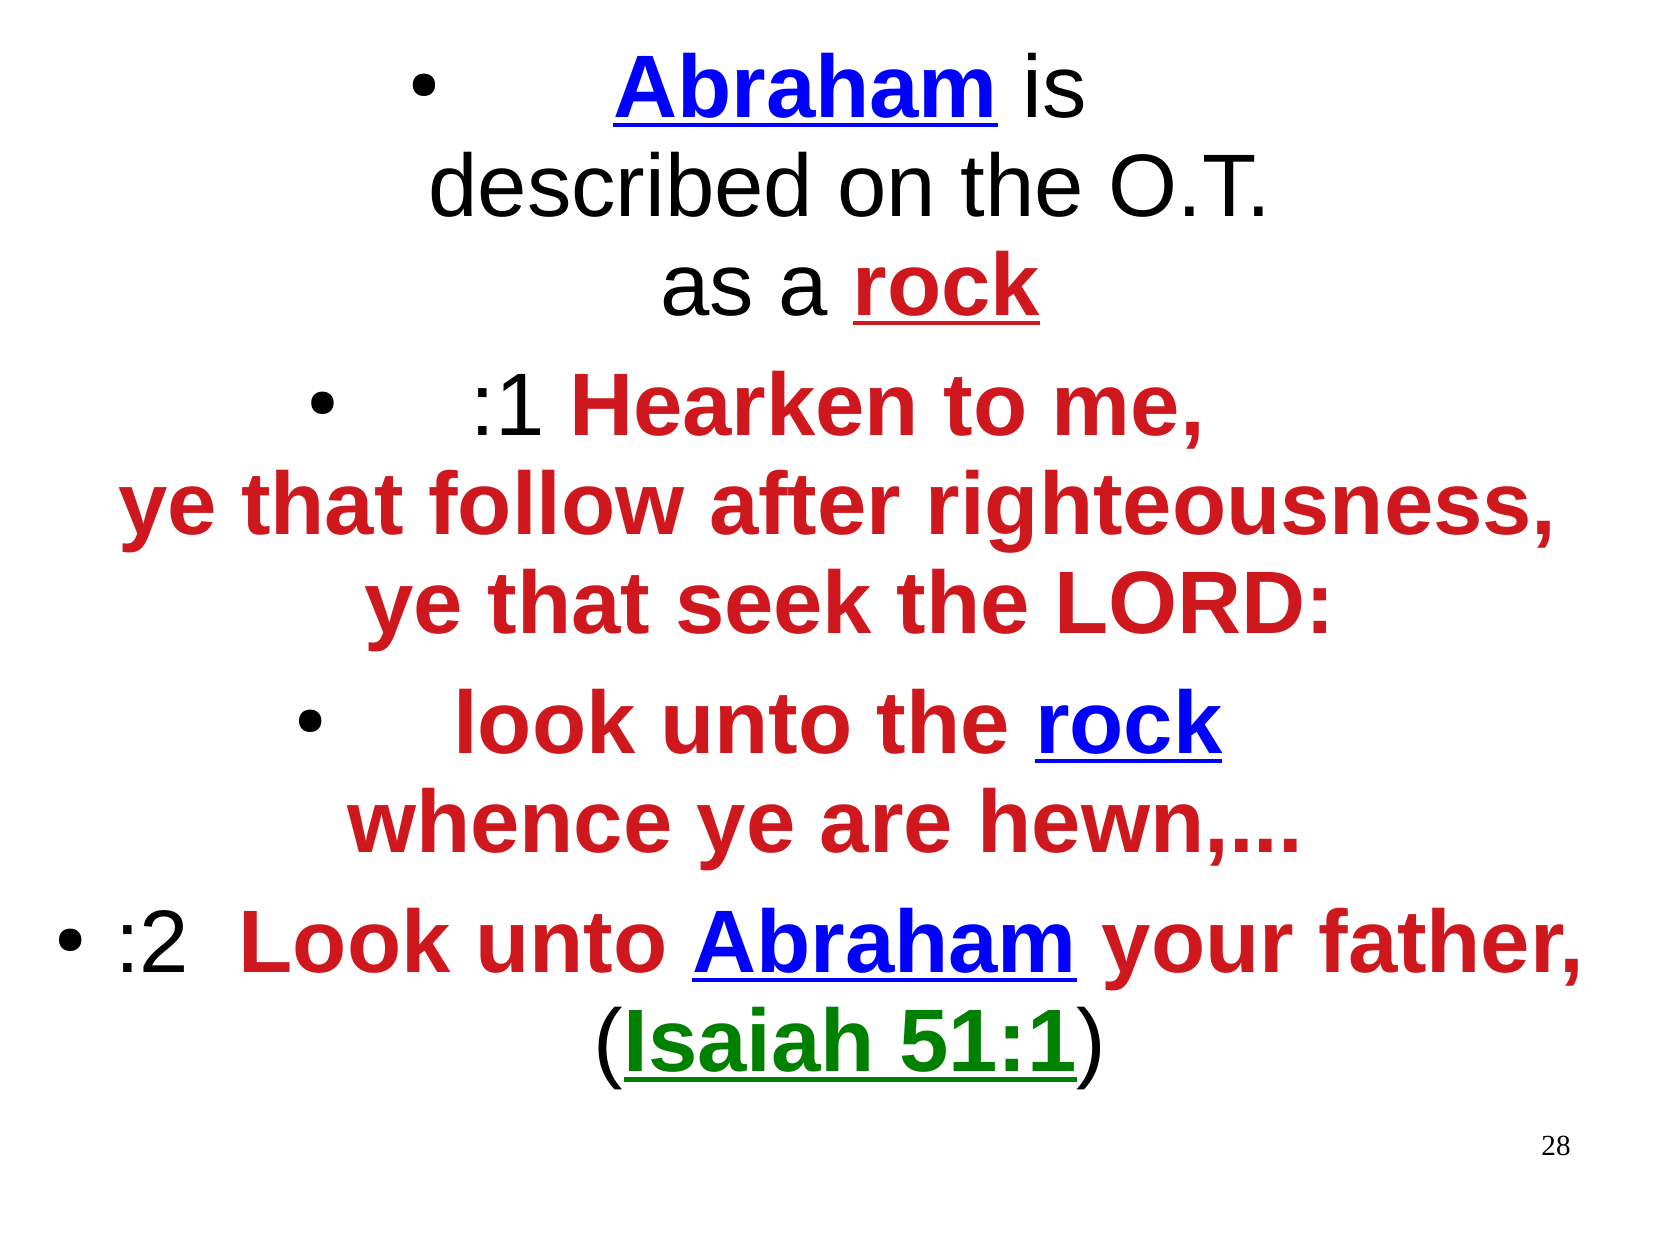

# Abraham is described on the O.T. as a rock
:1 Hearken to me,
ye that follow after righteousness,
ye that seek the LORD:
look unto the rock
whence ye are hewn,...
:2  Look unto Abraham your father,
(Isaiah 51:1)
28